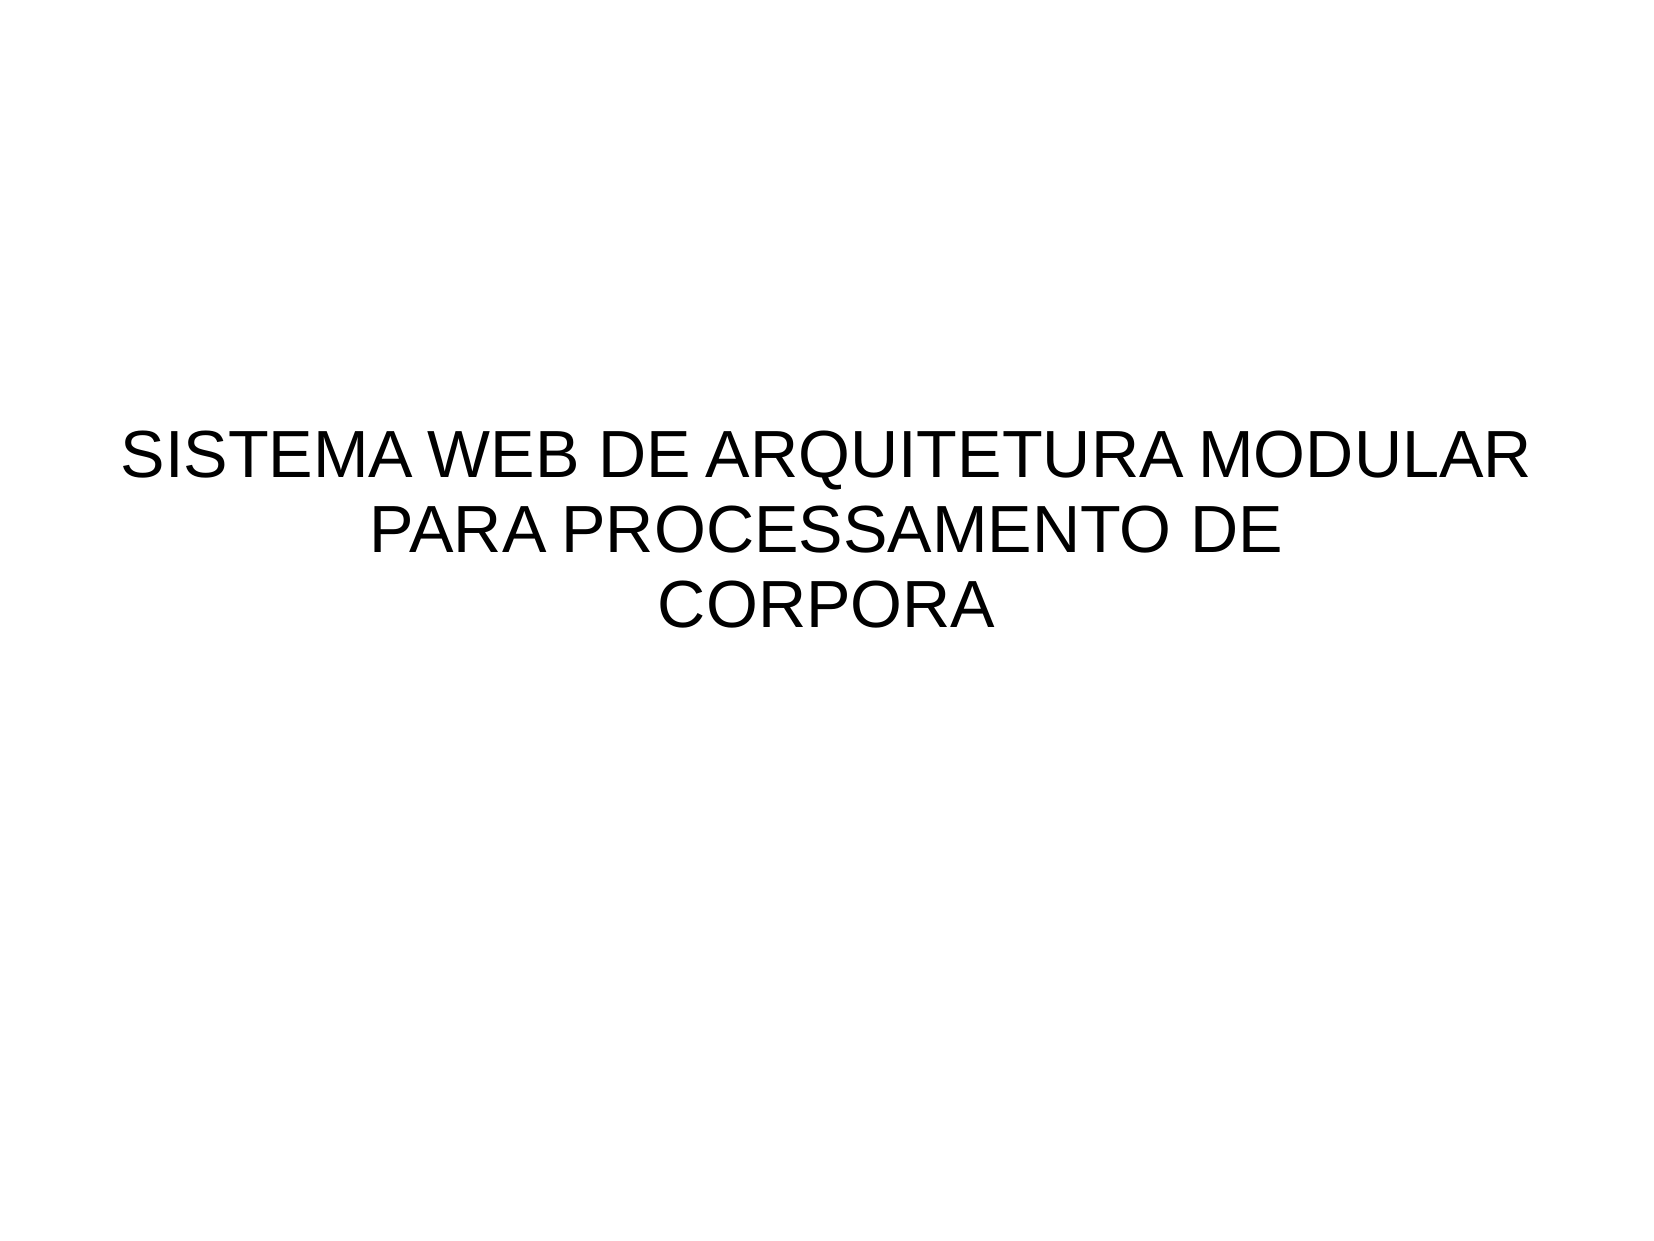

# SISTEMA WEB DE ARQUITETURA MODULAR PARA PROCESSAMENTO DE
CORPORA